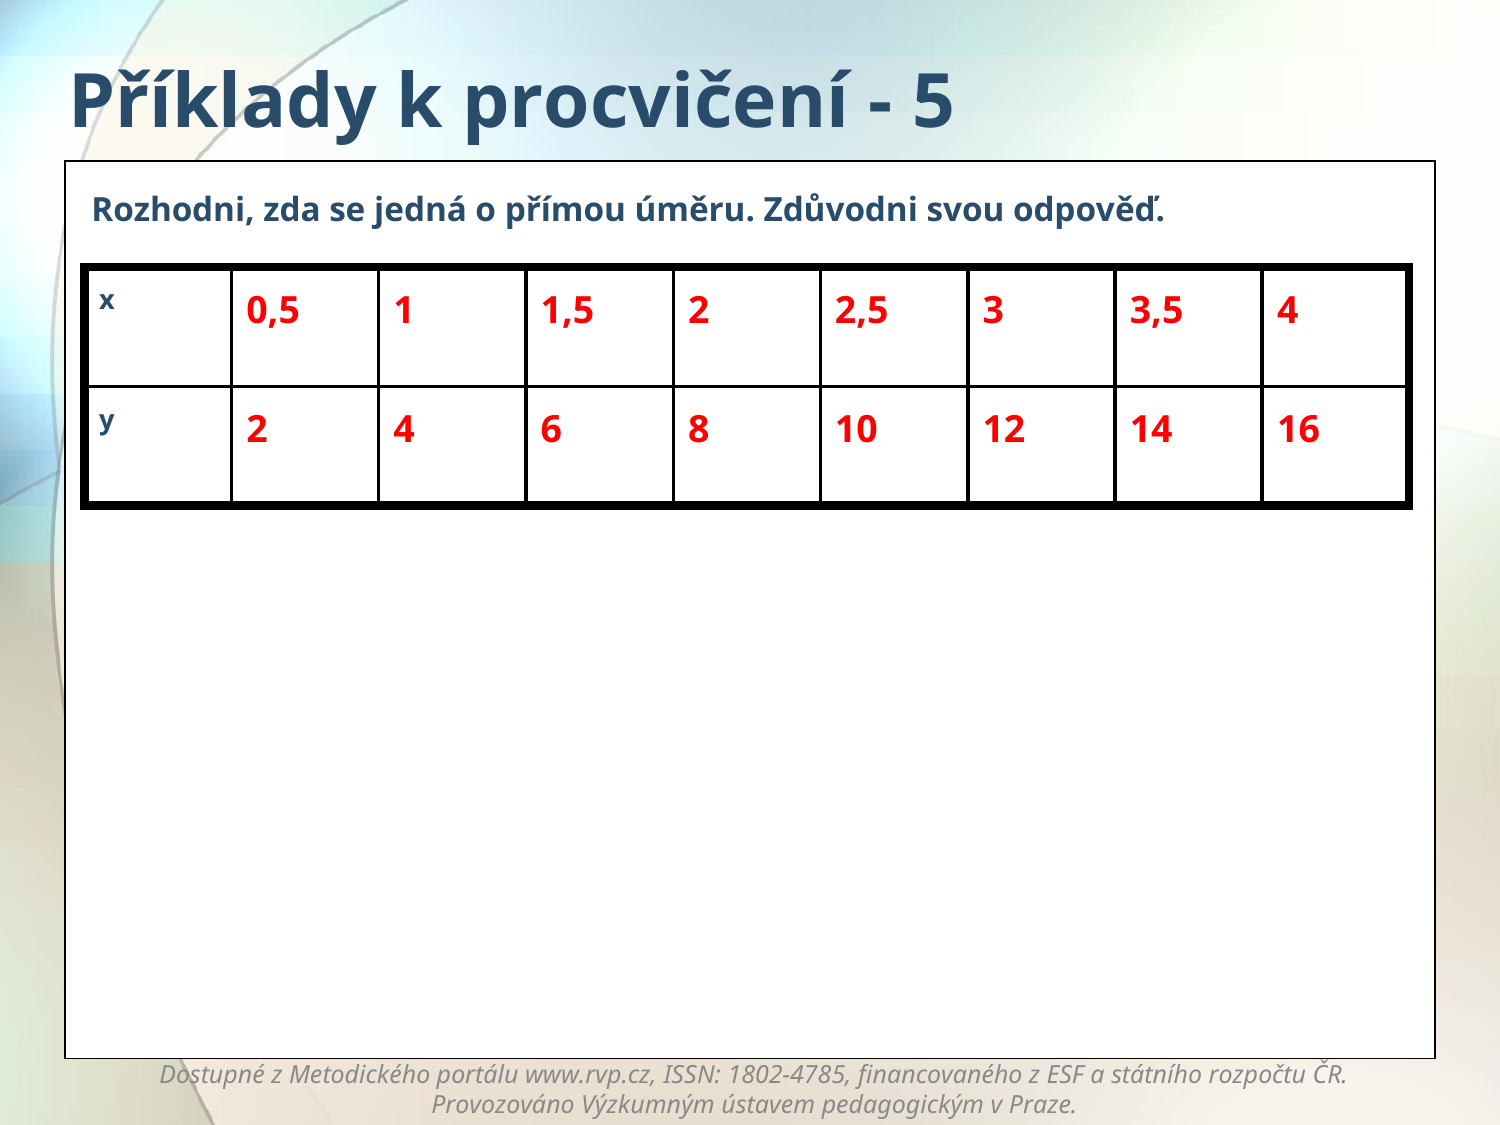

# Příklady k procvičení - 5
Rozhodni, zda se jedná o přímou úměru. Zdůvodni svou odpověď.
| x | 0,5 | 1 | 1,5 | 2 | 2,5 | 3 | 3,5 | 4 |
| --- | --- | --- | --- | --- | --- | --- | --- | --- |
| y | 2 | 4 | 6 | 8 | 10 | 12 | 14 | 16 |